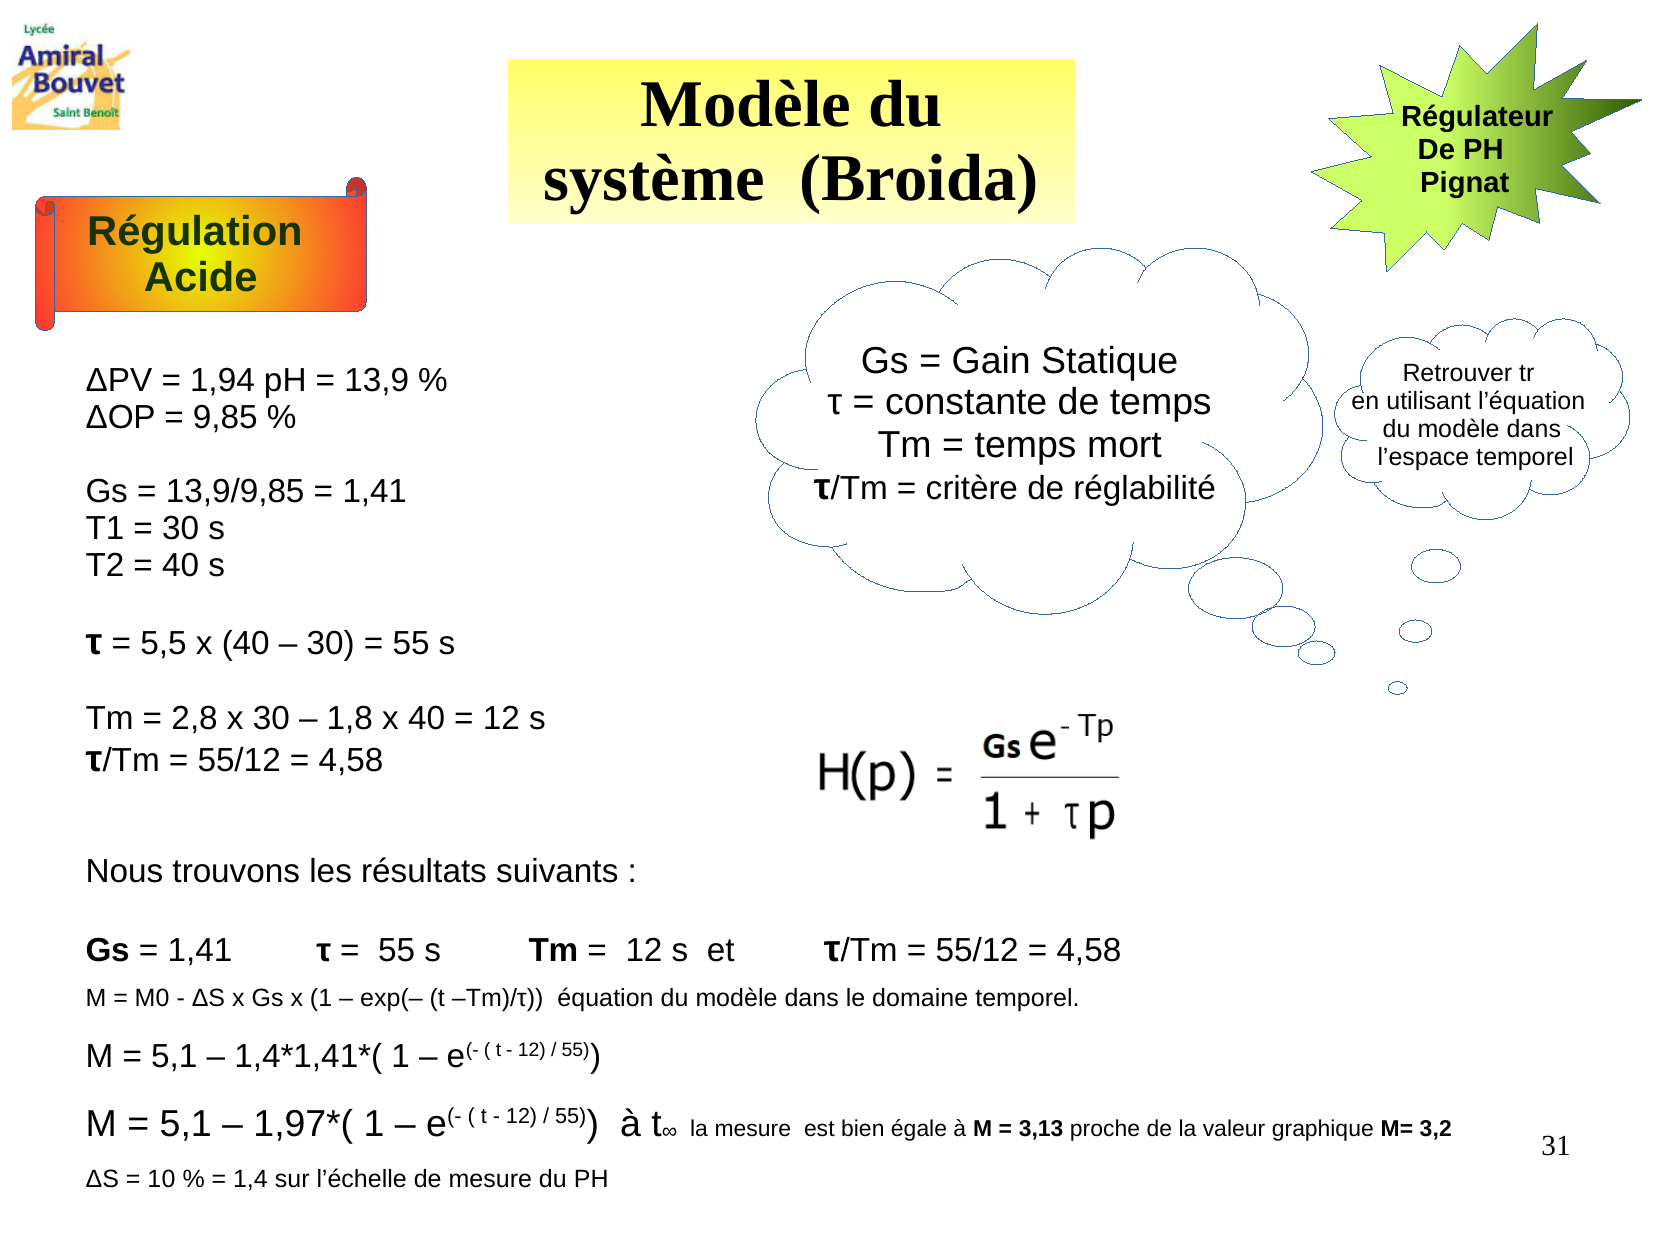

Régulateur
De PH
 Pignat
Modèle du système (Broida)
Régulation
Acide
Gs = Gain Statique
τ = constante de temps
Tm = temps mort
τ/Tm = critère de réglabilité
Retrouver tr
en utilisant l’équation
du modèle dans
 l’espace temporel
ΔPV = 1,94 pH = 13,9 %
ΔOP = 9,85 %
Gs = 13,9/9,85 = 1,41
T1 = 30 s
T2 = 40 s
τ = 5,5 x (40 – 30) = 55 s
Tm = 2,8 x 30 – 1,8 x 40 = 12 s
τ/Tm = 55/12 = 4,58
Nous trouvons les résultats suivants :
Gs = 1,41 	 τ = 55 s 		Tm = 12 s et 		τ/Tm = 55/12 = 4,58
M = M0 - ΔS x Gs x (1 – exp(– (t –Tm)/τ)) équation du modèle dans le domaine temporel.
M = 5,1 – 1,4*1,41*( 1 – e(- ( t - 12) / 55))
M = 5,1 – 1,97*( 1 – e(- ( t - 12) / 55)) à t∞ la mesure est bien égale à M = 3,13 proche de la valeur graphique M= 3,2
31
ΔS = 10 % = 1,4 sur l’échelle de mesure du PH